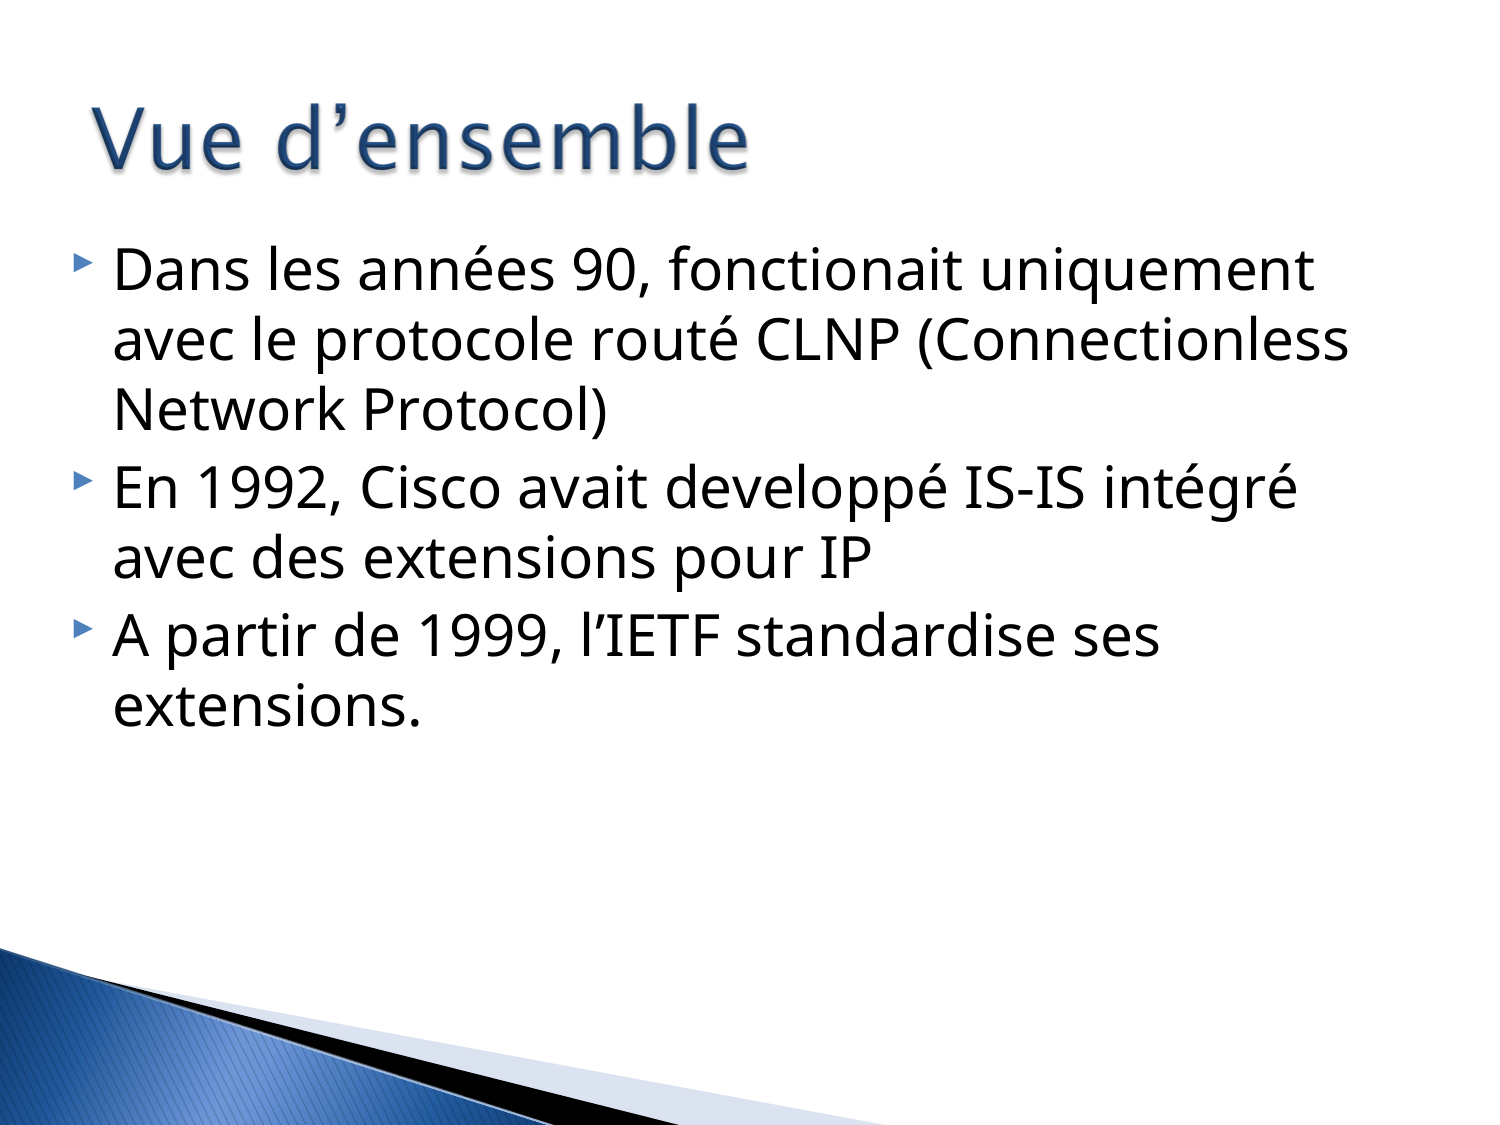

# Dans les années 90, fonctionait uniquement avec le protocole routé CLNP (Connectionless Network Protocol)
En 1992, Cisco avait developpé IS-IS intégré avec des extensions pour IP
A partir de 1999, l’IETF standardise ses extensions.